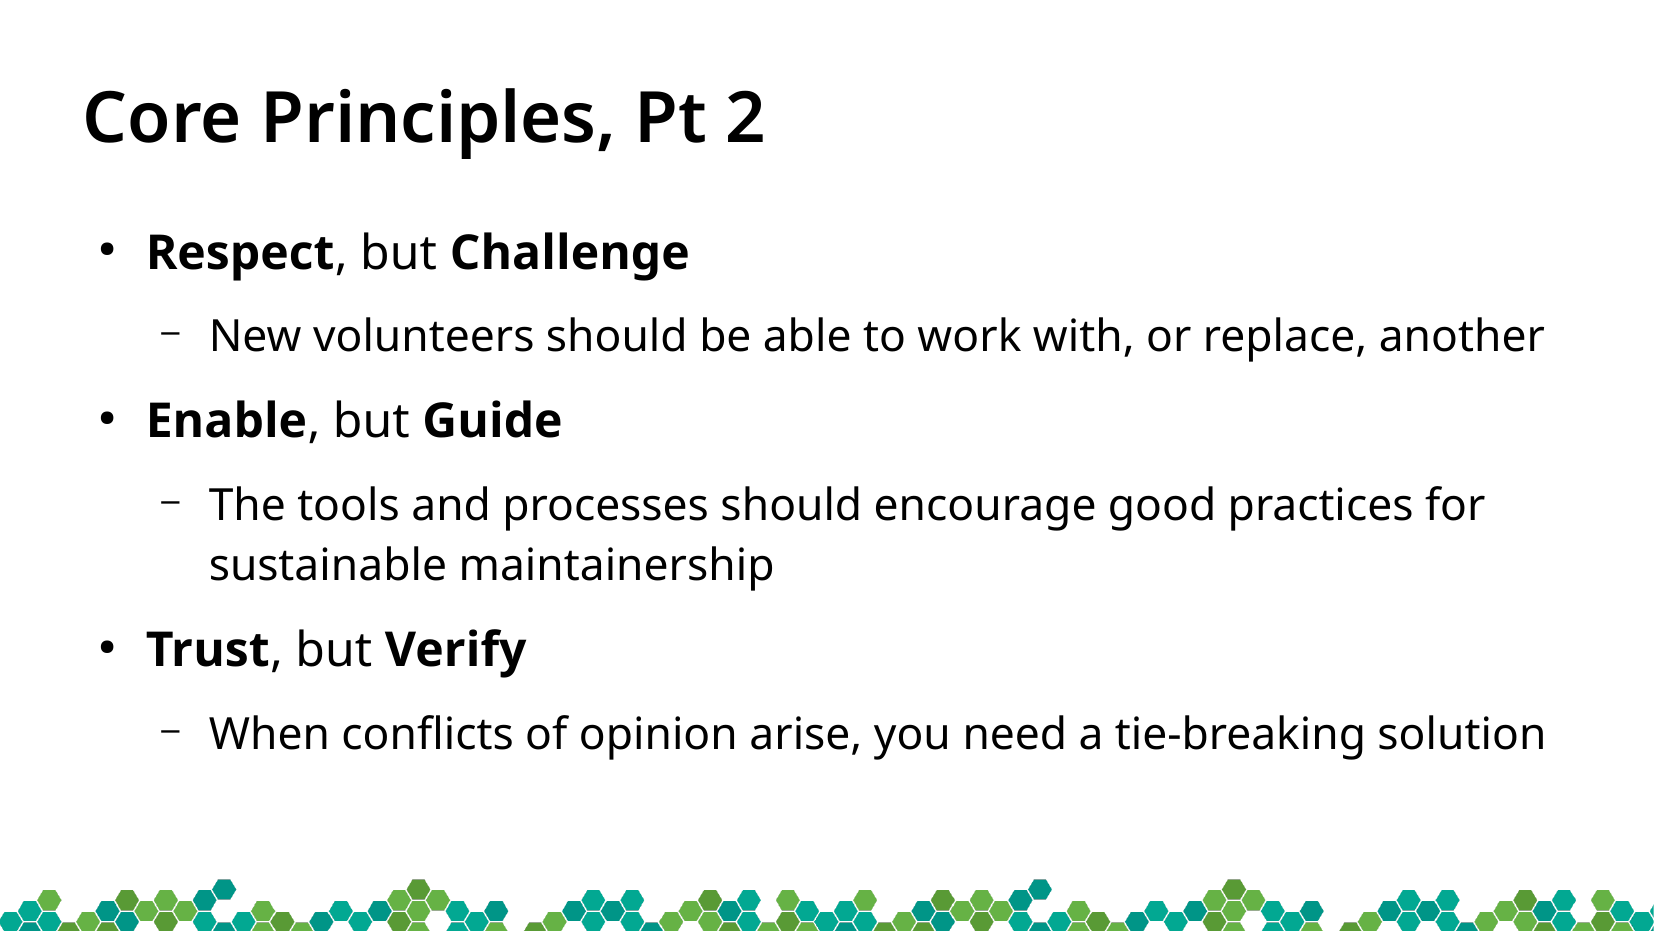

# Core Principles, Pt 2
Respect, but Challenge
New volunteers should be able to work with, or replace, another
Enable, but Guide
The tools and processes should encourage good practices for sustainable maintainership
Trust, but Verify
When conflicts of opinion arise, you need a tie-breaking solution